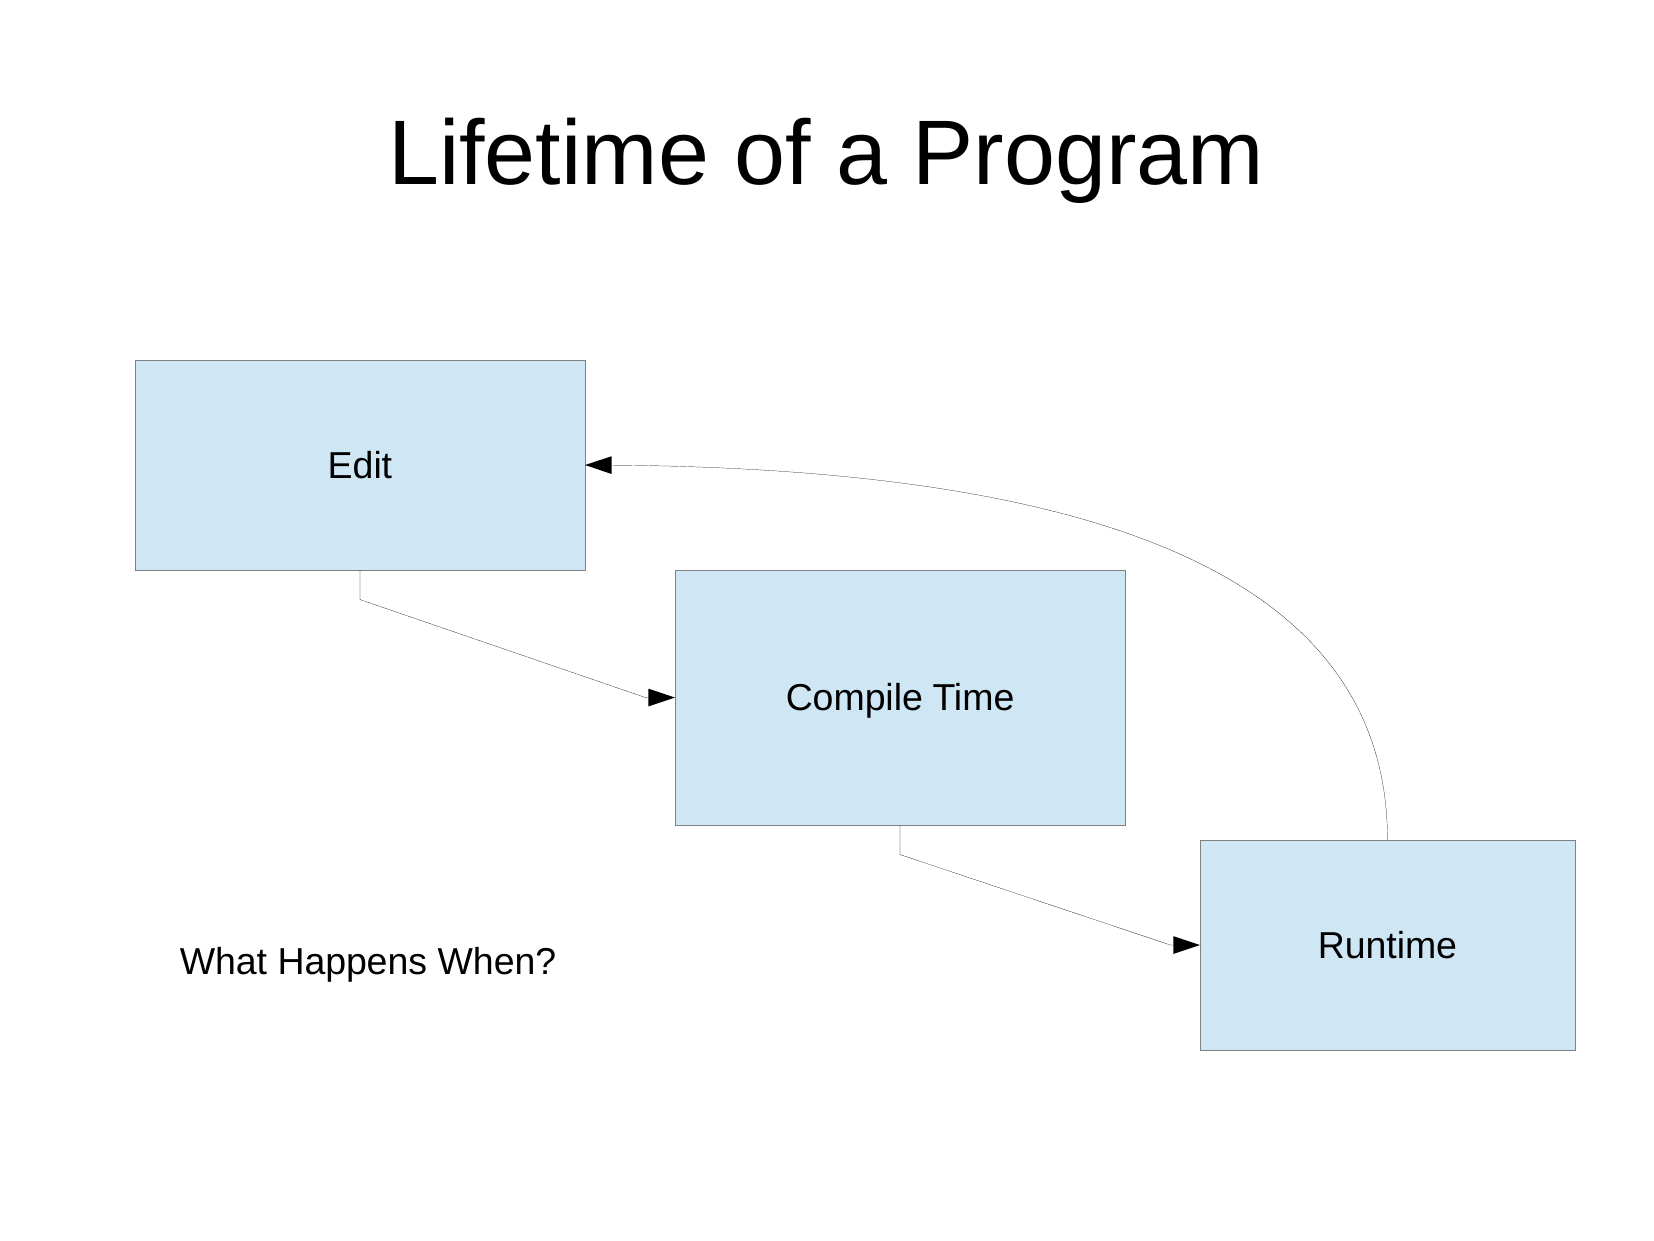

# Lifetime of a Program
Edit
Compile Time
Runtime
What Happens When?